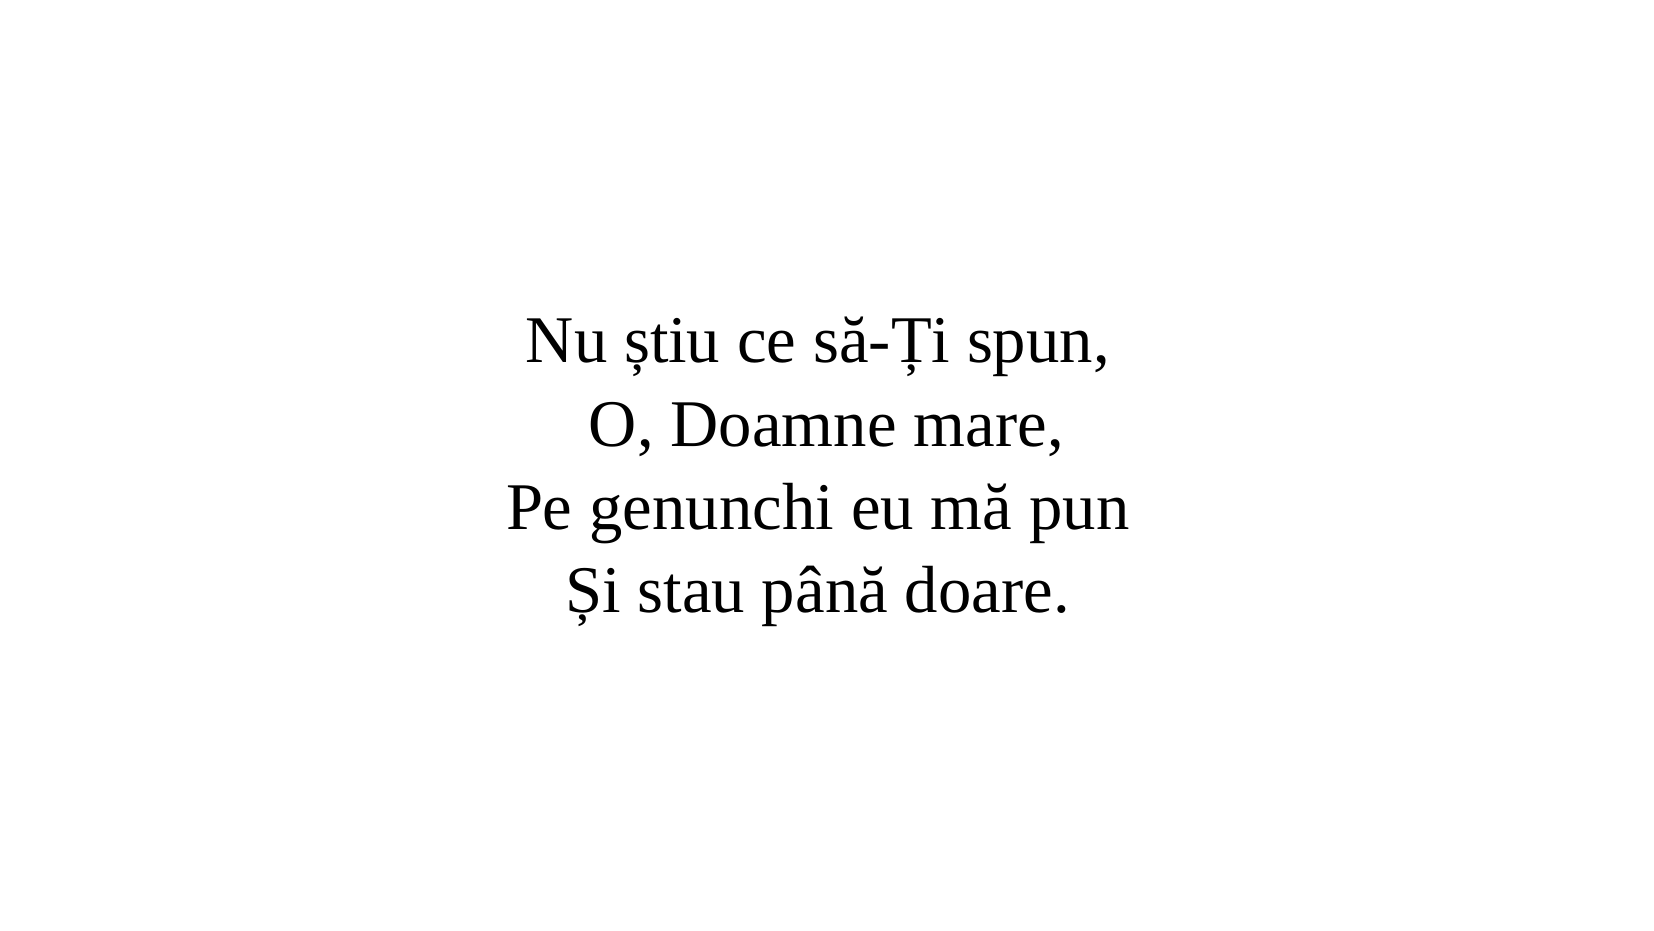

# Nu știu ce să-Ți spun,
O, Doamne mare,
Pe genunchi eu mă pun
Și stau până doare.